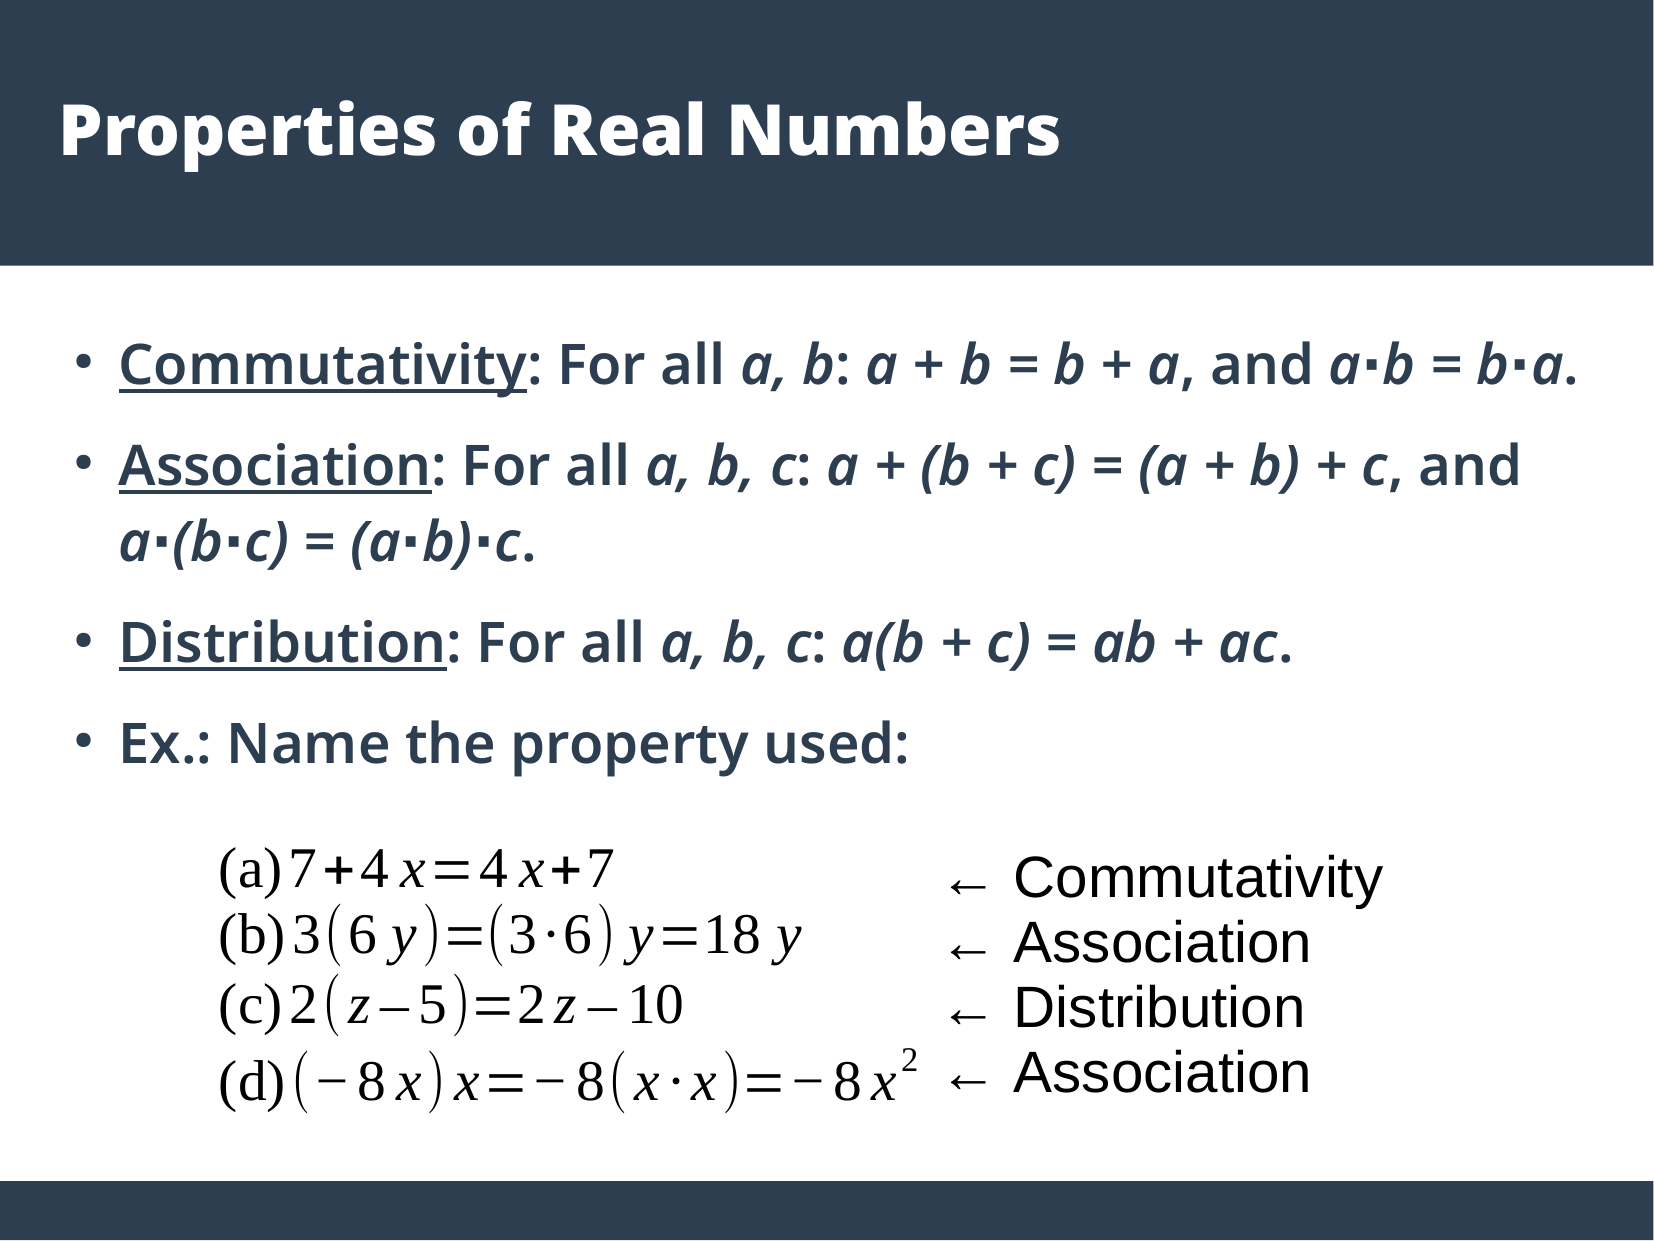

# Properties of Real Numbers
Commutativity: For all a, b: a + b = b + a, and a∙b = b∙a.
Association: For all a, b, c: a + (b + c) = (a + b) + c, and a∙(b∙c) = (a∙b)∙c.
Distribution: For all a, b, c: a(b + c) = ab + ac.
Ex.: Name the property used:
← Commutativity
← Association
← Distribution
← Association